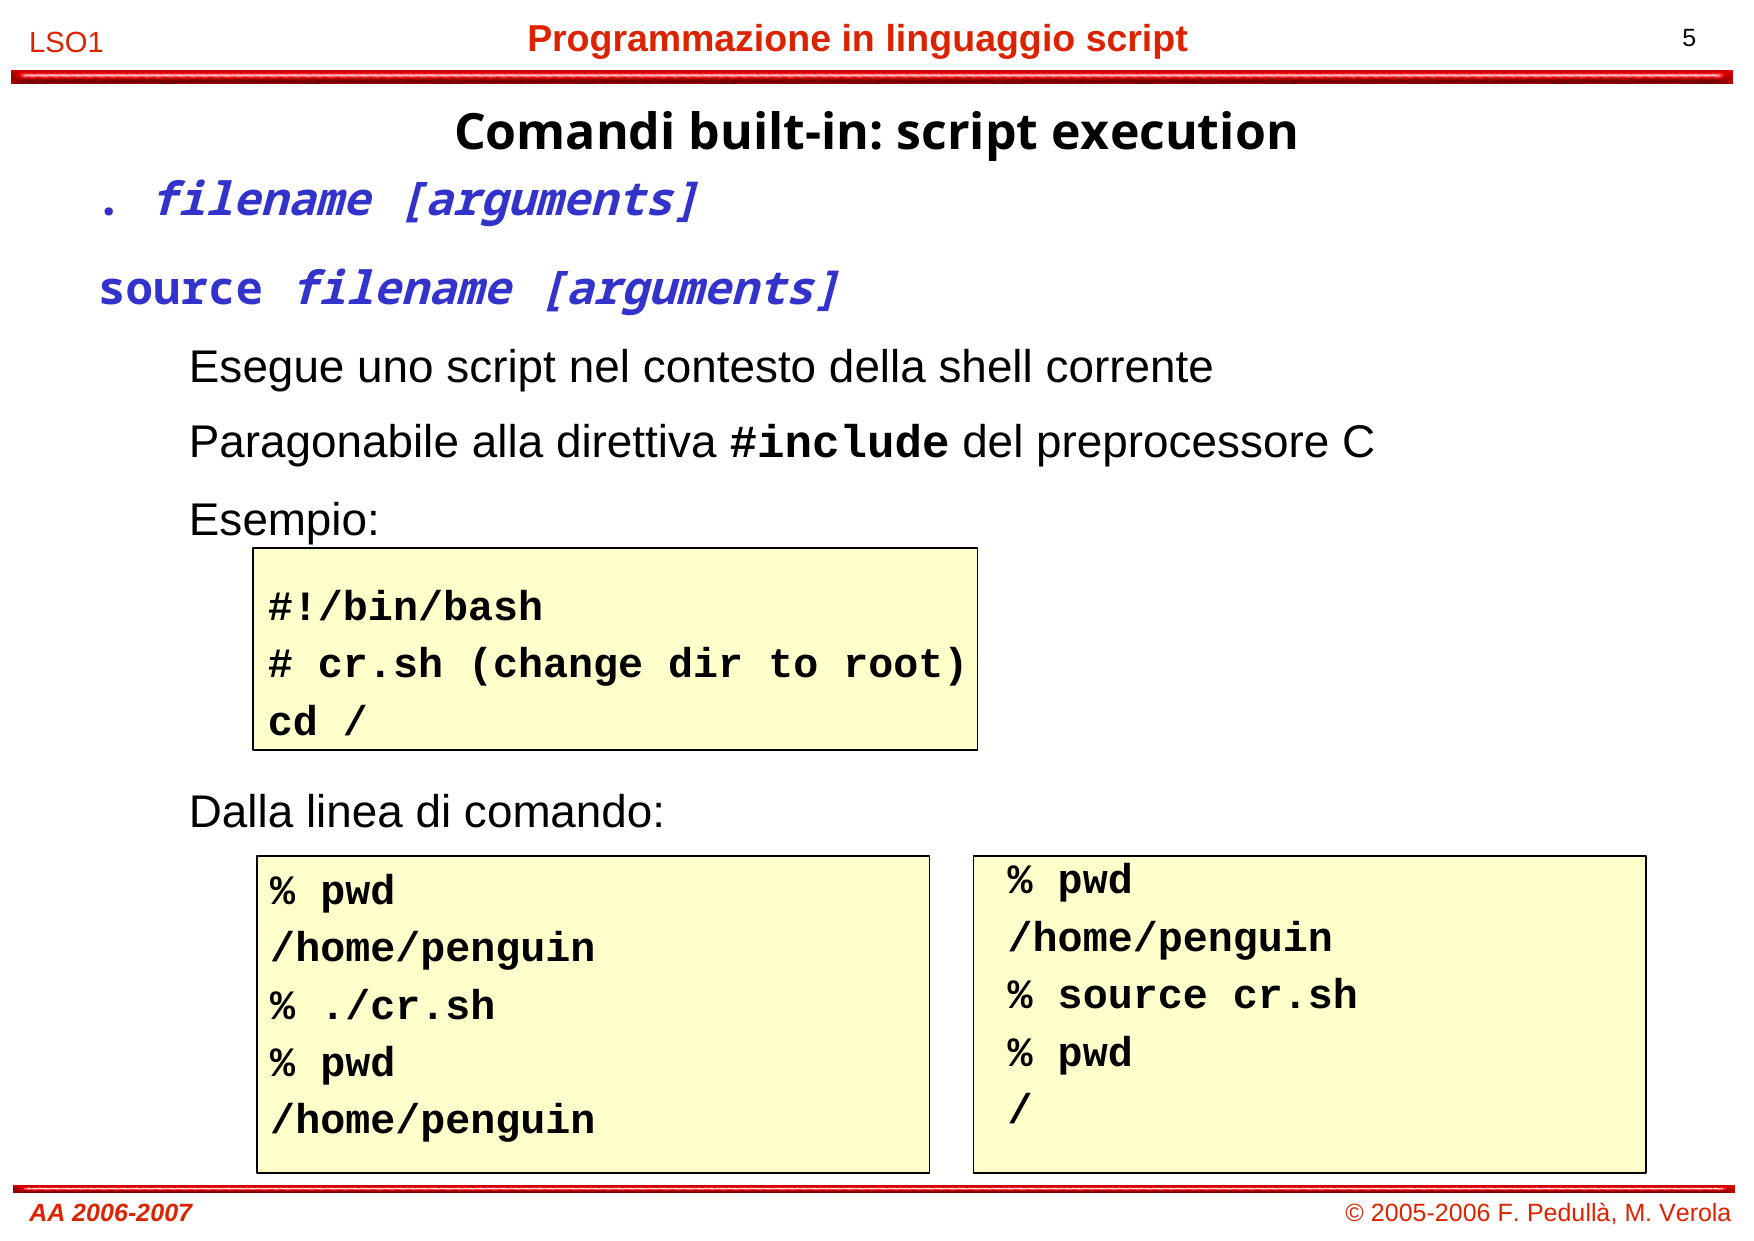

# Comandi built-in: script execution
. filename [arguments]
source filename [arguments]
Esegue uno script nel contesto della shell corrente
Paragonabile alla direttiva #include del preprocessore C
Esempio:
Dalla linea di comando:
#!/bin/bash
# cr.sh (change dir to root)
cd /
% pwd
/home/penguin
% source cr.sh
% pwd
/
% pwd
/home/penguin
% ./cr.sh
% pwd
/home/penguin